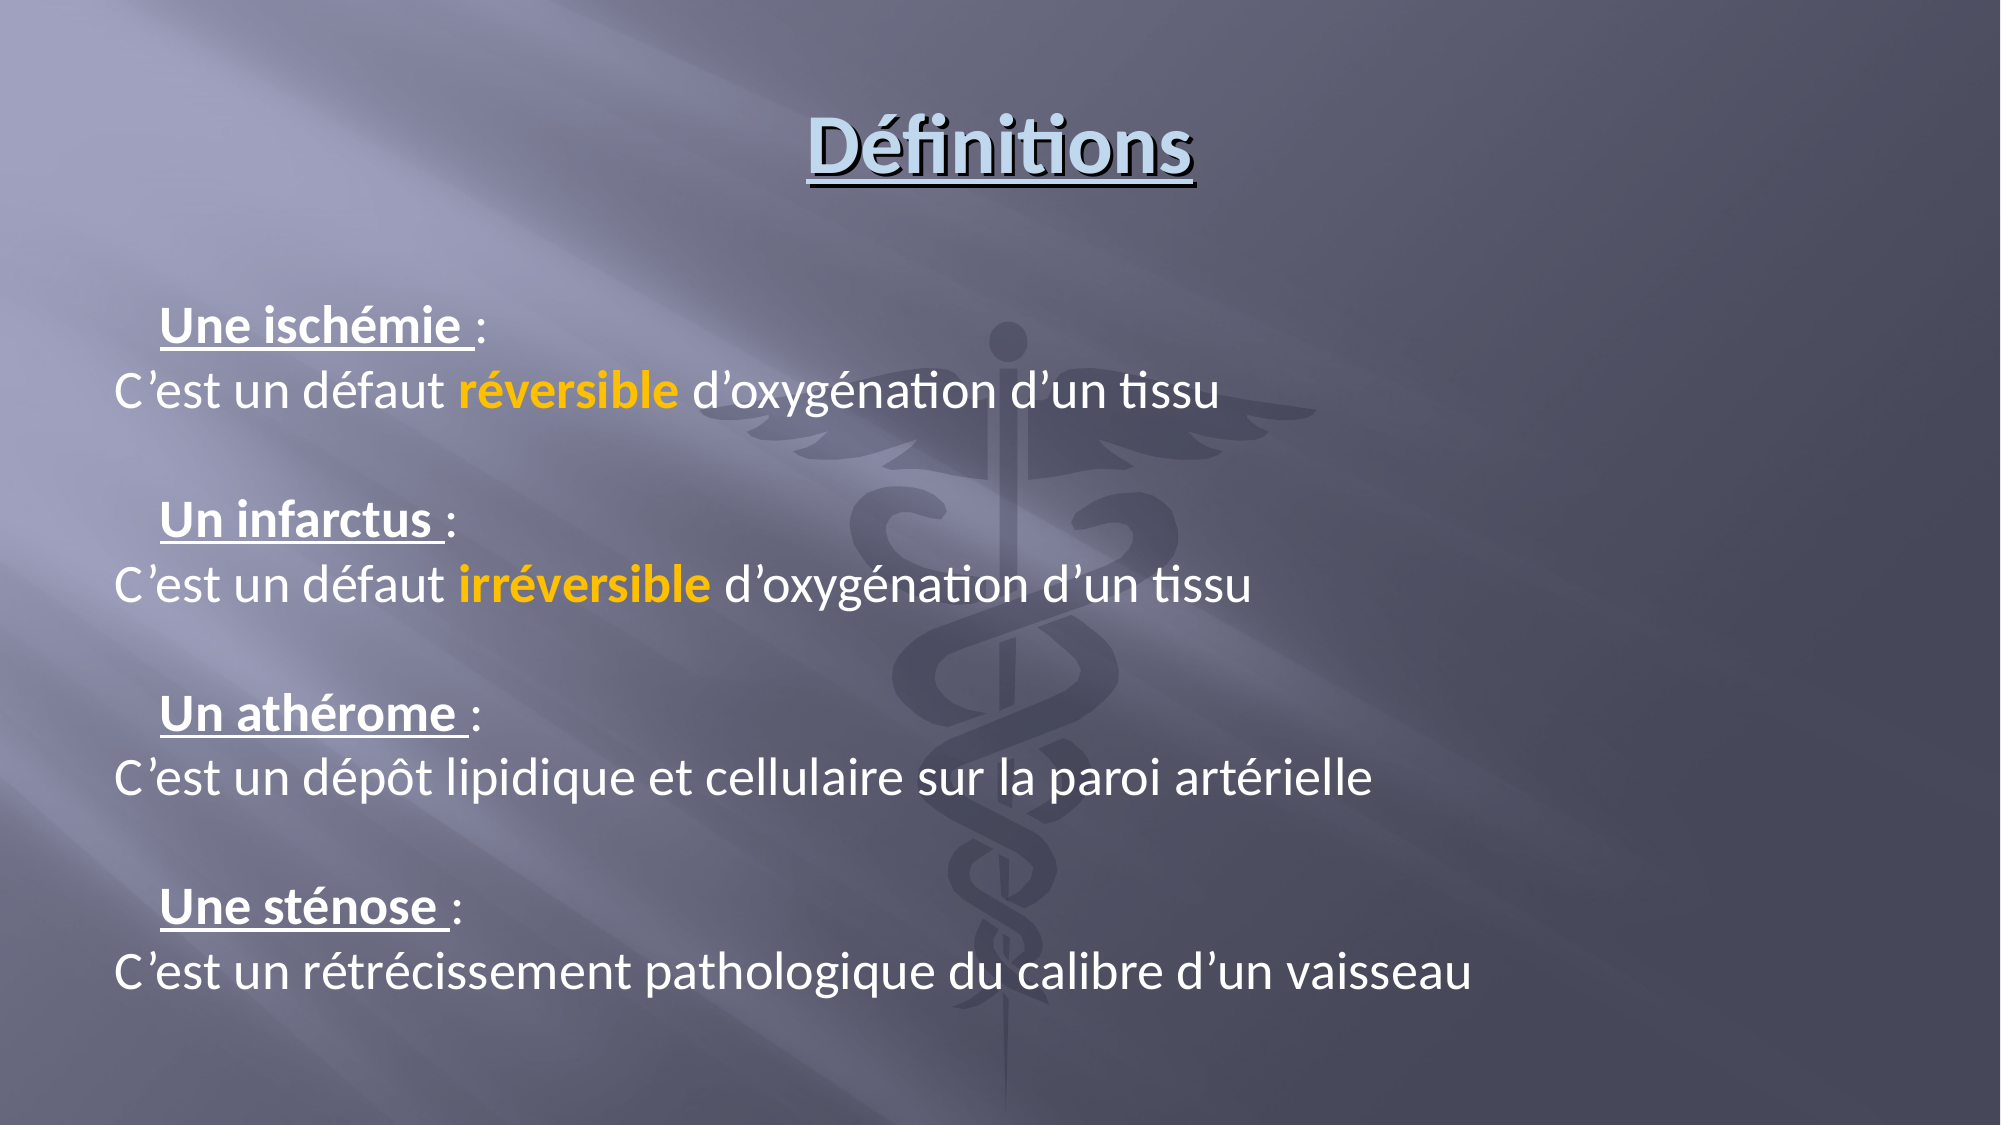

Définitions
# Une ischémie :
C’est un défaut réversible d’oxygénation d’un tissu
Un infarctus :
C’est un défaut irréversible d’oxygénation d’un tissu
Un athérome :
C’est un dépôt lipidique et cellulaire sur la paroi artérielle
Une sténose :
C’est un rétrécissement pathologique du calibre d’un vaisseau